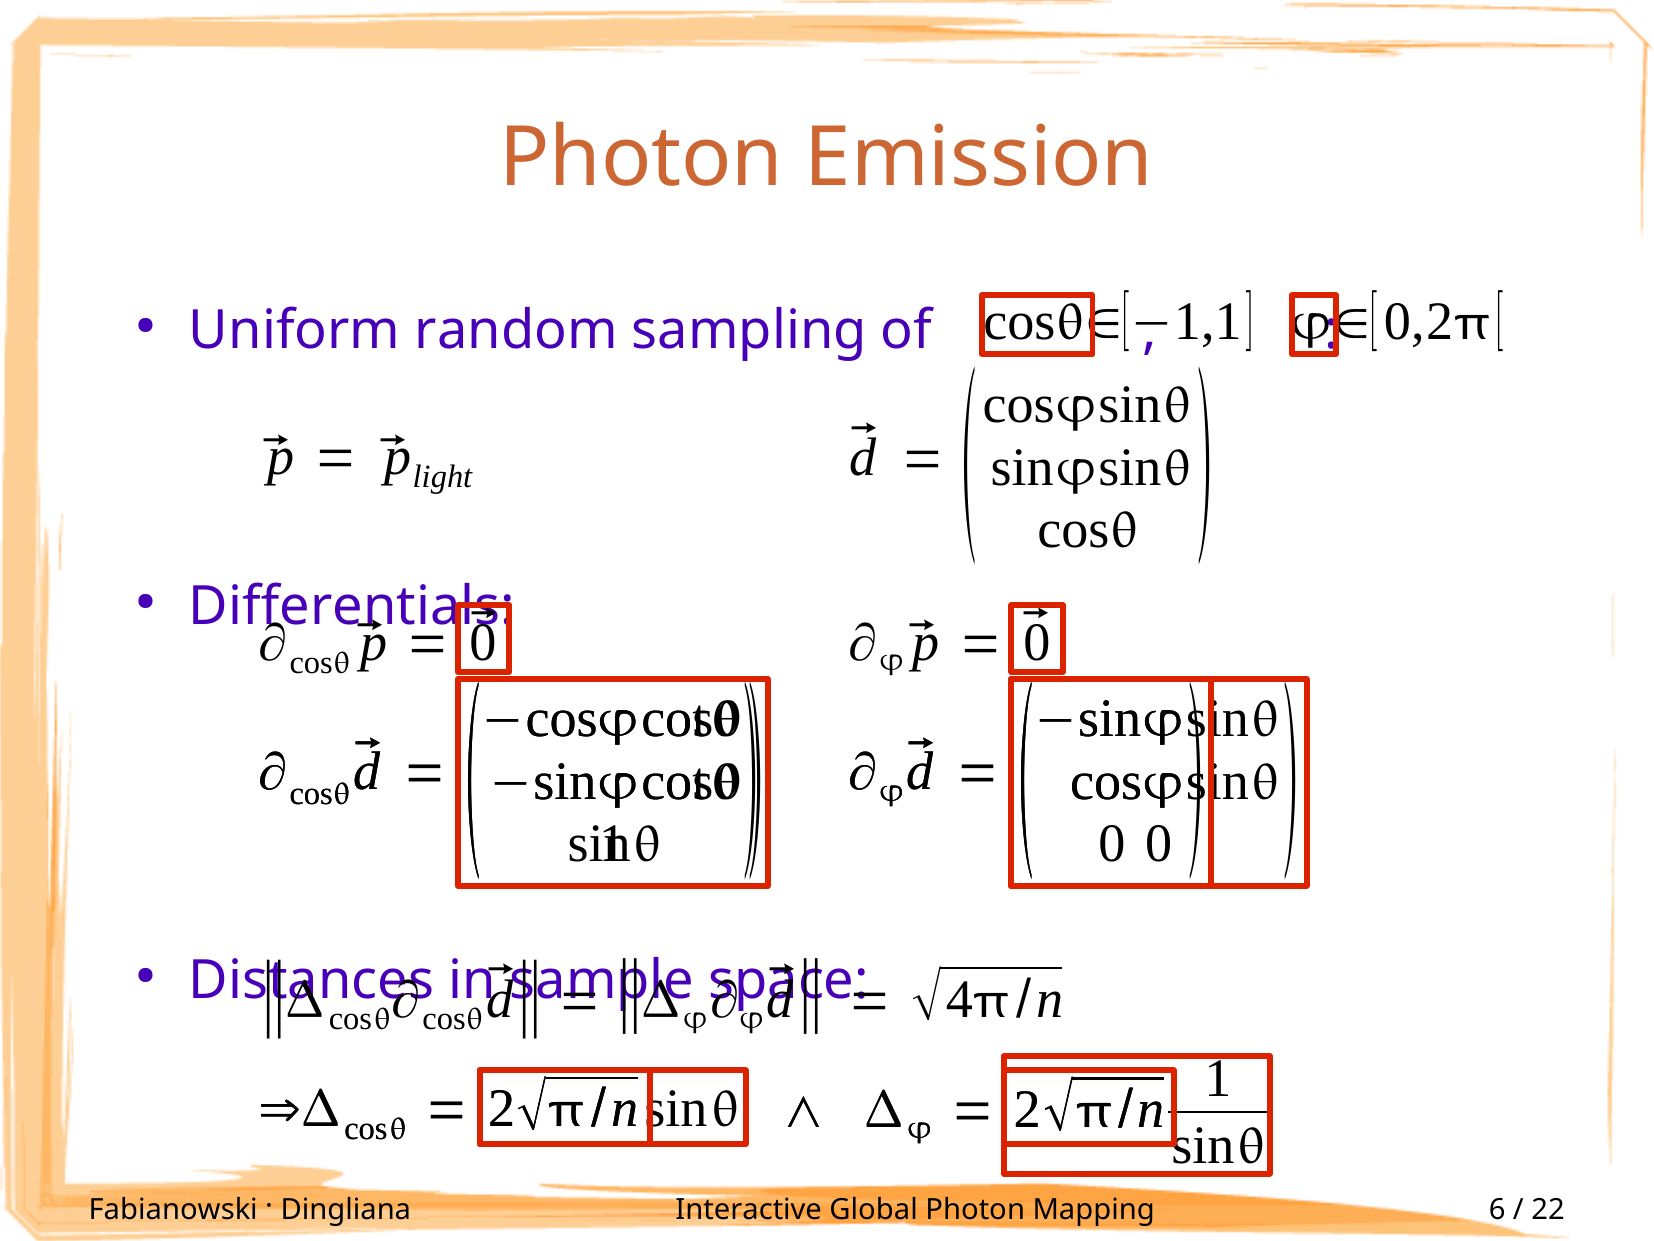

# Photon Emission
Uniform random sampling of , :
Differentials:
Distances in sample space: